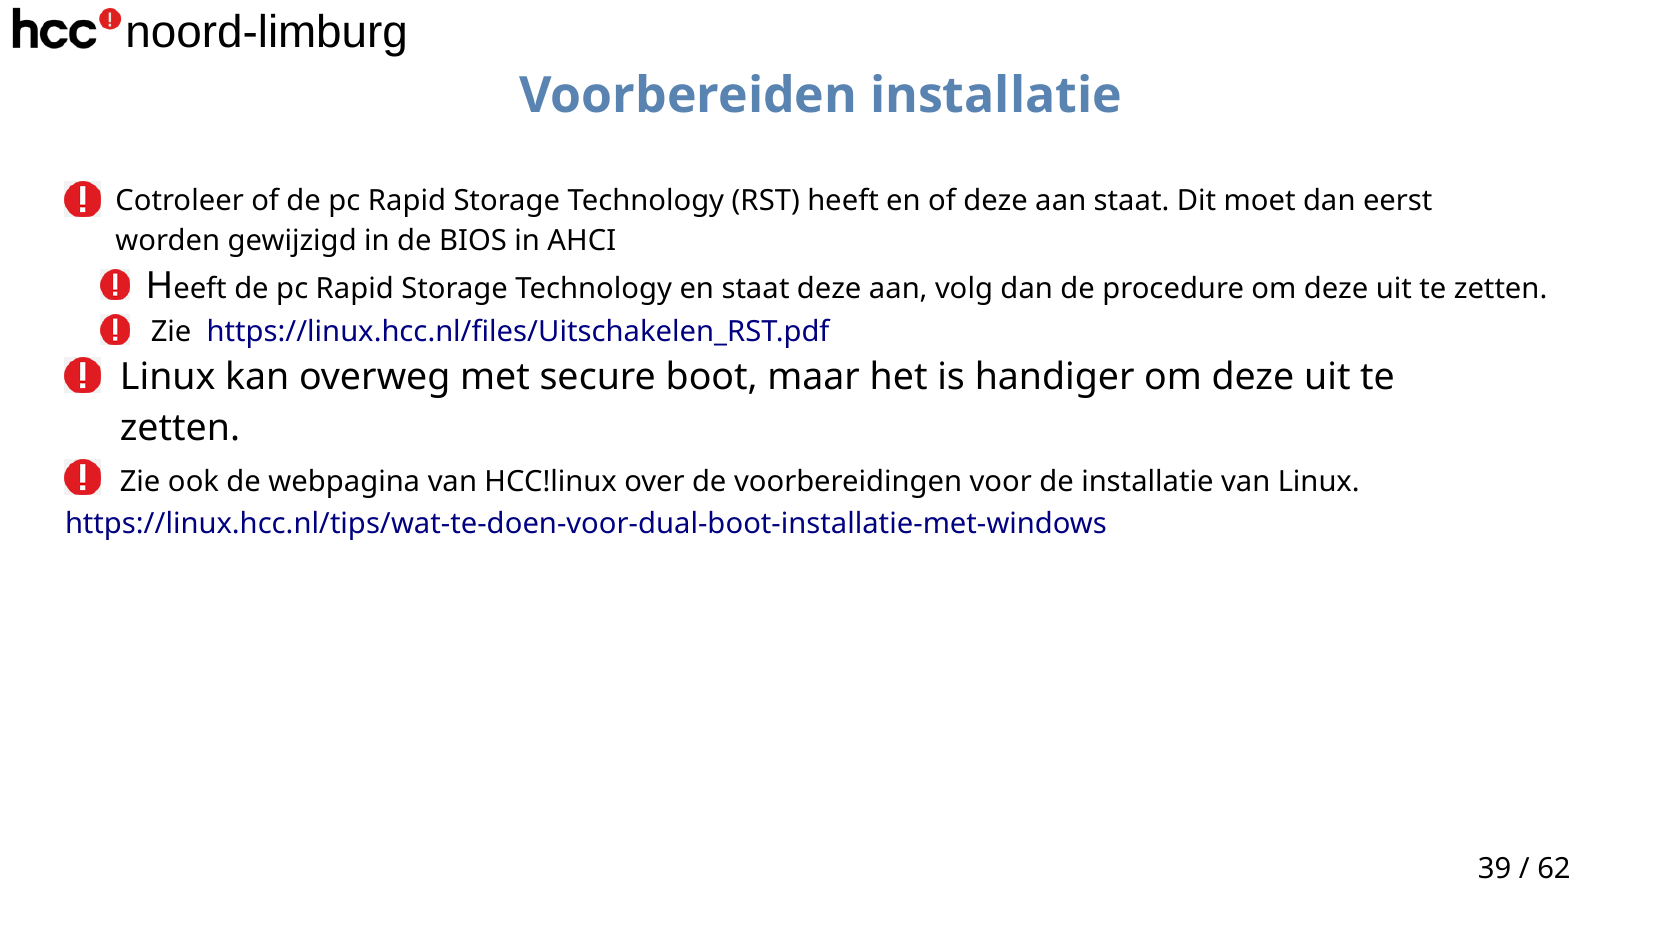

Voorbereiden installatie
# Cotroleer of de pc Rapid Storage Technology (RST) heeft en of deze aan staat. Dit moet dan eerst
 worden gewijzigd in de BIOS in AHCI
 Heeft de pc Rapid Storage Technology en staat deze aan, volg dan de procedure om deze uit te zetten.
 Zie https://linux.hcc.nl/files/Uitschakelen_RST.pdf
 Linux kan overweg met secure boot, maar het is handiger om deze uit te
 zetten.
 Zie ook de webpagina van HCC!linux over de voorbereidingen voor de installatie van Linux. https://linux.hcc.nl/tips/wat-te-doen-voor-dual-boot-installatie-met-windows
39